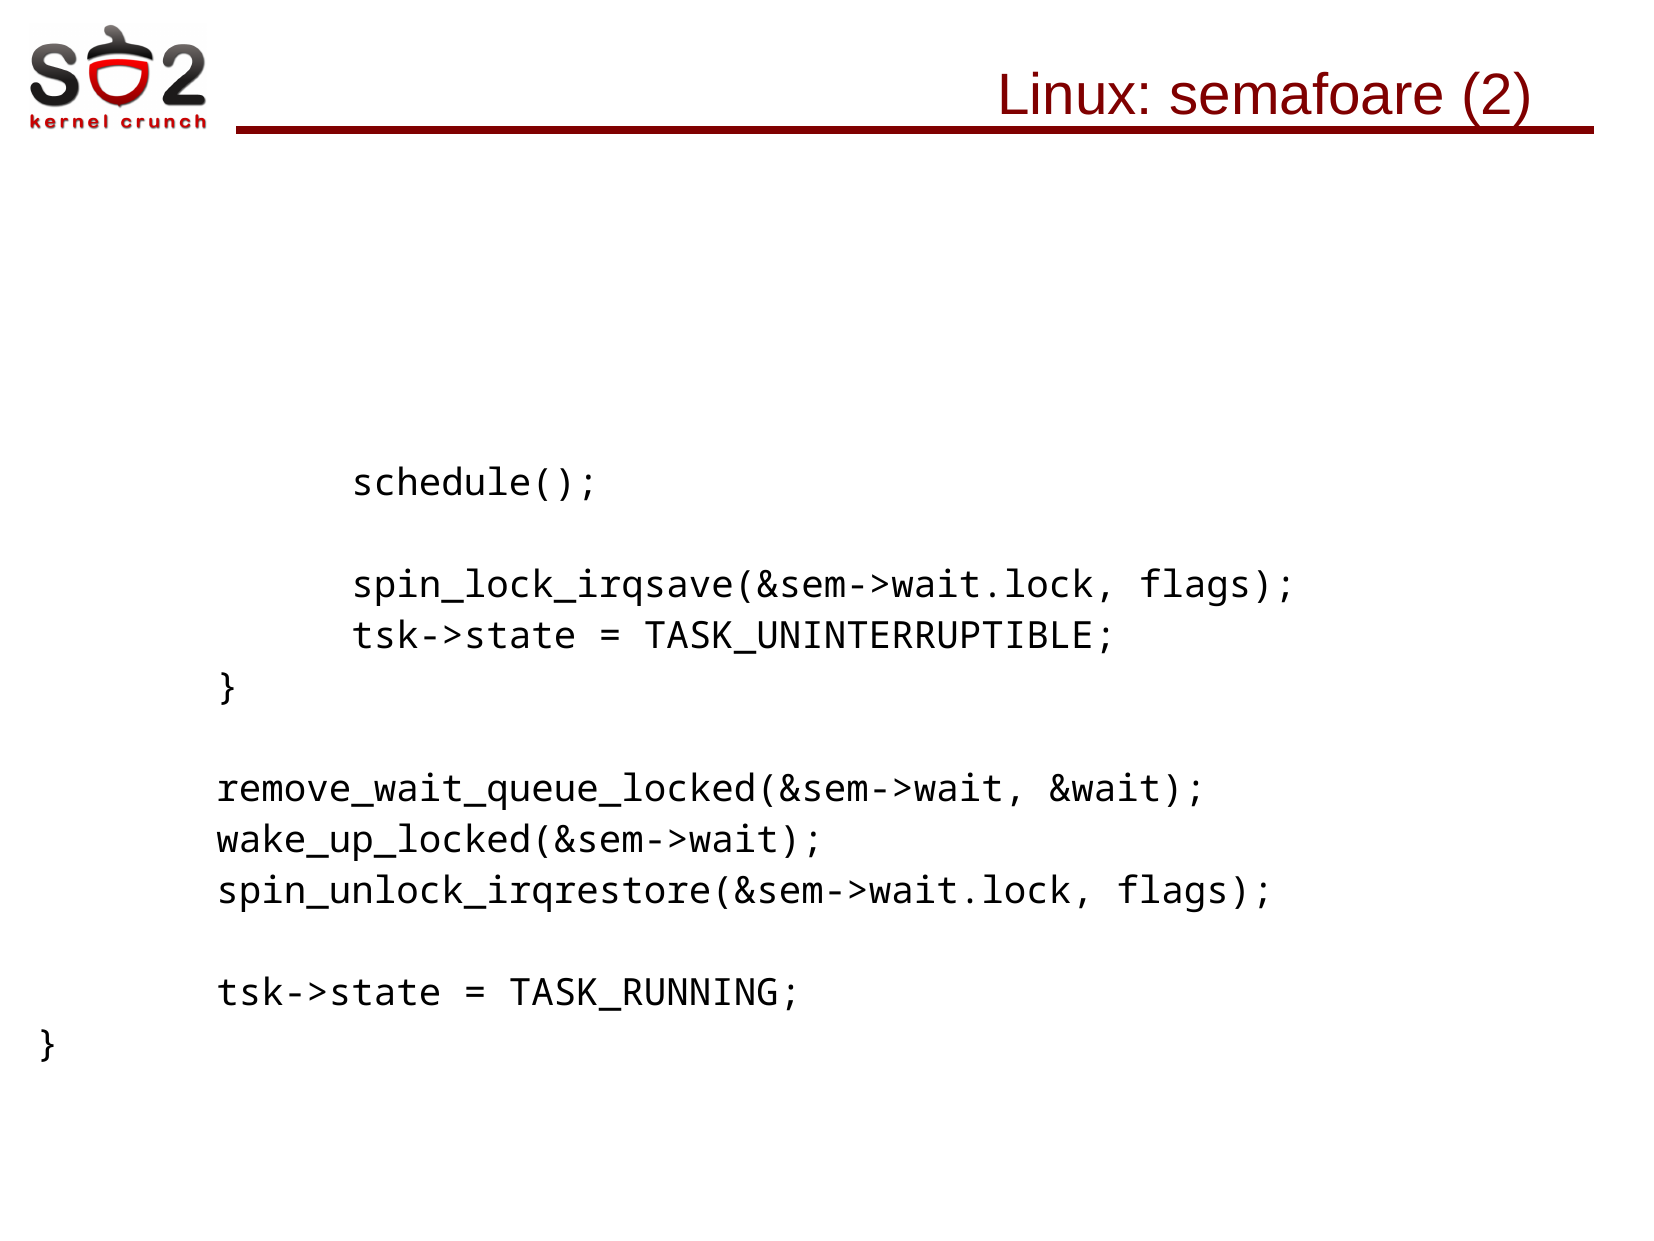

# Linux: semafoare (2)
 schedule();
 spin_lock_irqsave(&sem->wait.lock, flags);
 tsk->state = TASK_UNINTERRUPTIBLE;
 }
 remove_wait_queue_locked(&sem->wait, &wait);
 wake_up_locked(&sem->wait);
 spin_unlock_irqrestore(&sem->wait.lock, flags);
 tsk->state = TASK_RUNNING;
}